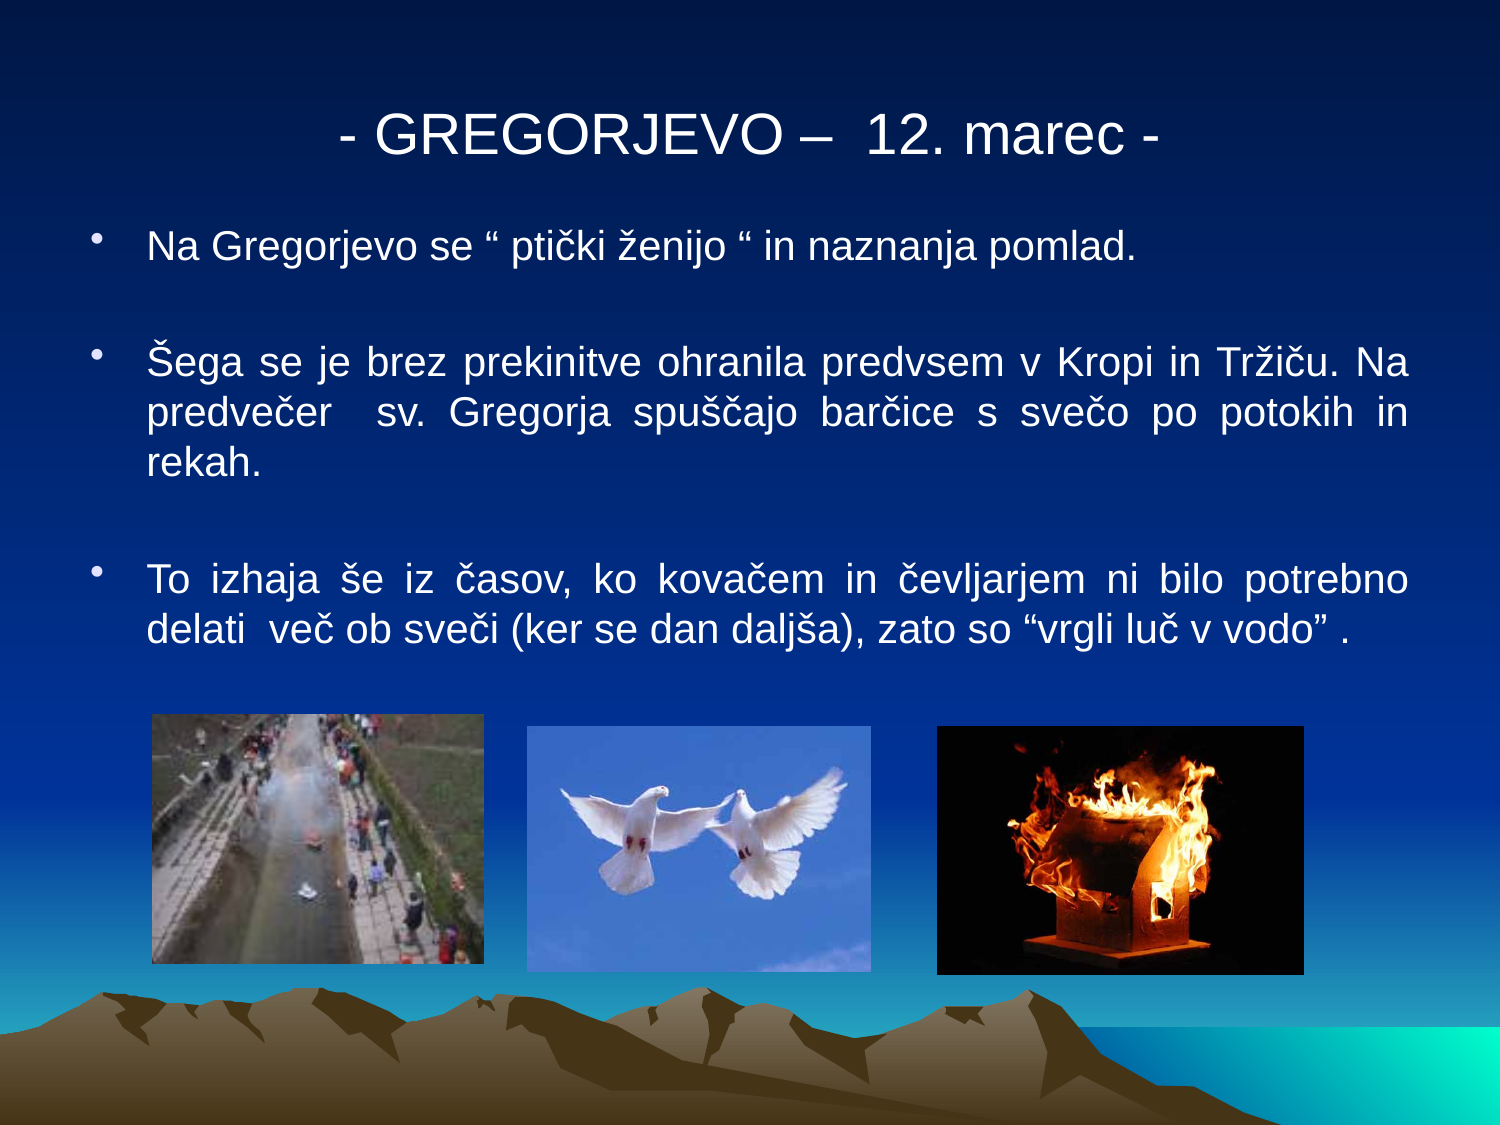

# - GREGORJEVO – 12. marec -
Na Gregorjevo se “ ptički ženijo “ in naznanja pomlad.
Šega se je brez prekinitve ohranila predvsem v Kropi in Tržiču. Na predvečer sv. Gregorja spuščajo barčice s svečo po potokih in rekah.
To izhaja še iz časov, ko kovačem in čevljarjem ni bilo potrebno delati več ob sveči (ker se dan daljša), zato so “vrgli luč v vodo” .